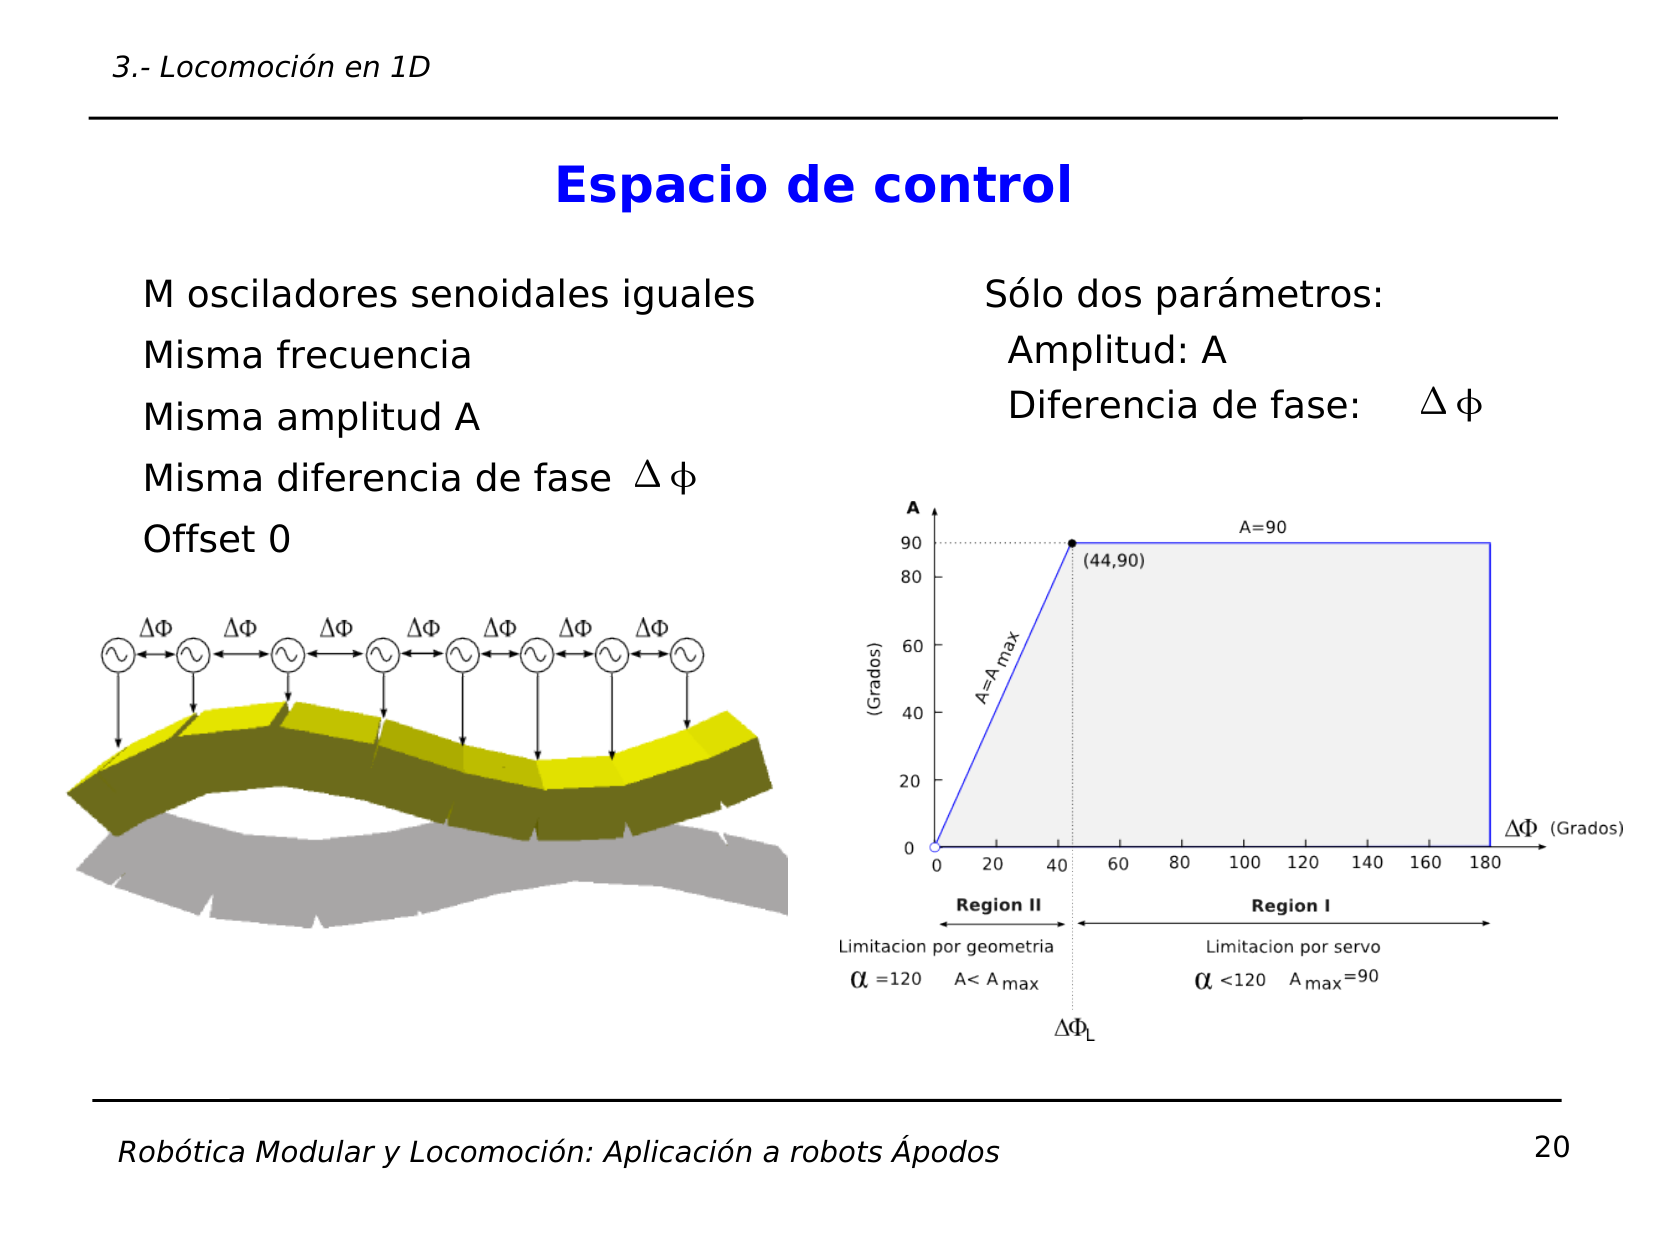

3.- Locomoción en 1D
Espacio de control
 M osciladores senoidales iguales
 Misma frecuencia
 Misma amplitud A
 Misma diferencia de fase
 Offset 0
 Sólo dos parámetros:
Amplitud: A
Diferencia de fase:
Robótica Modular y Locomoción: Aplicación a robots Ápodos
20